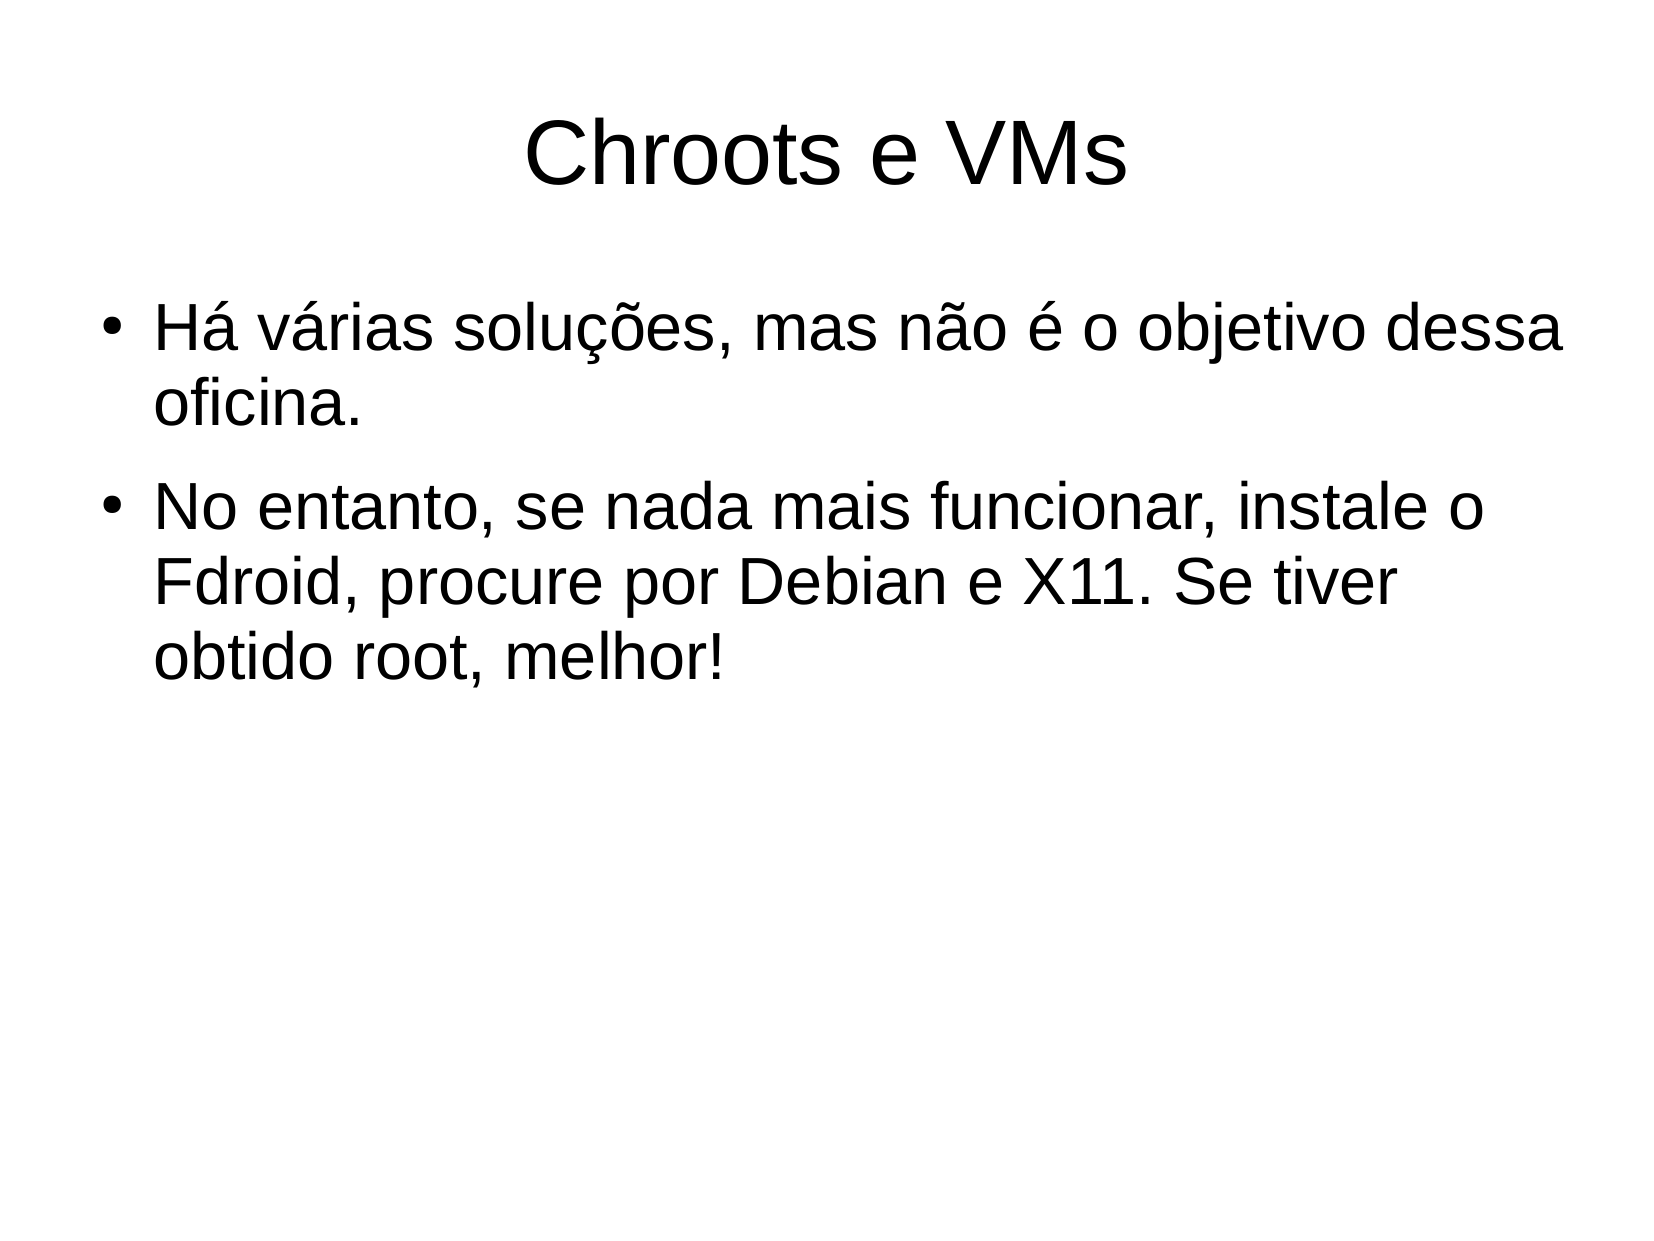

# Chroots e VMs
Há várias soluções, mas não é o objetivo dessa oficina.
No entanto, se nada mais funcionar, instale o Fdroid, procure por Debian e X11. Se tiver obtido root, melhor!